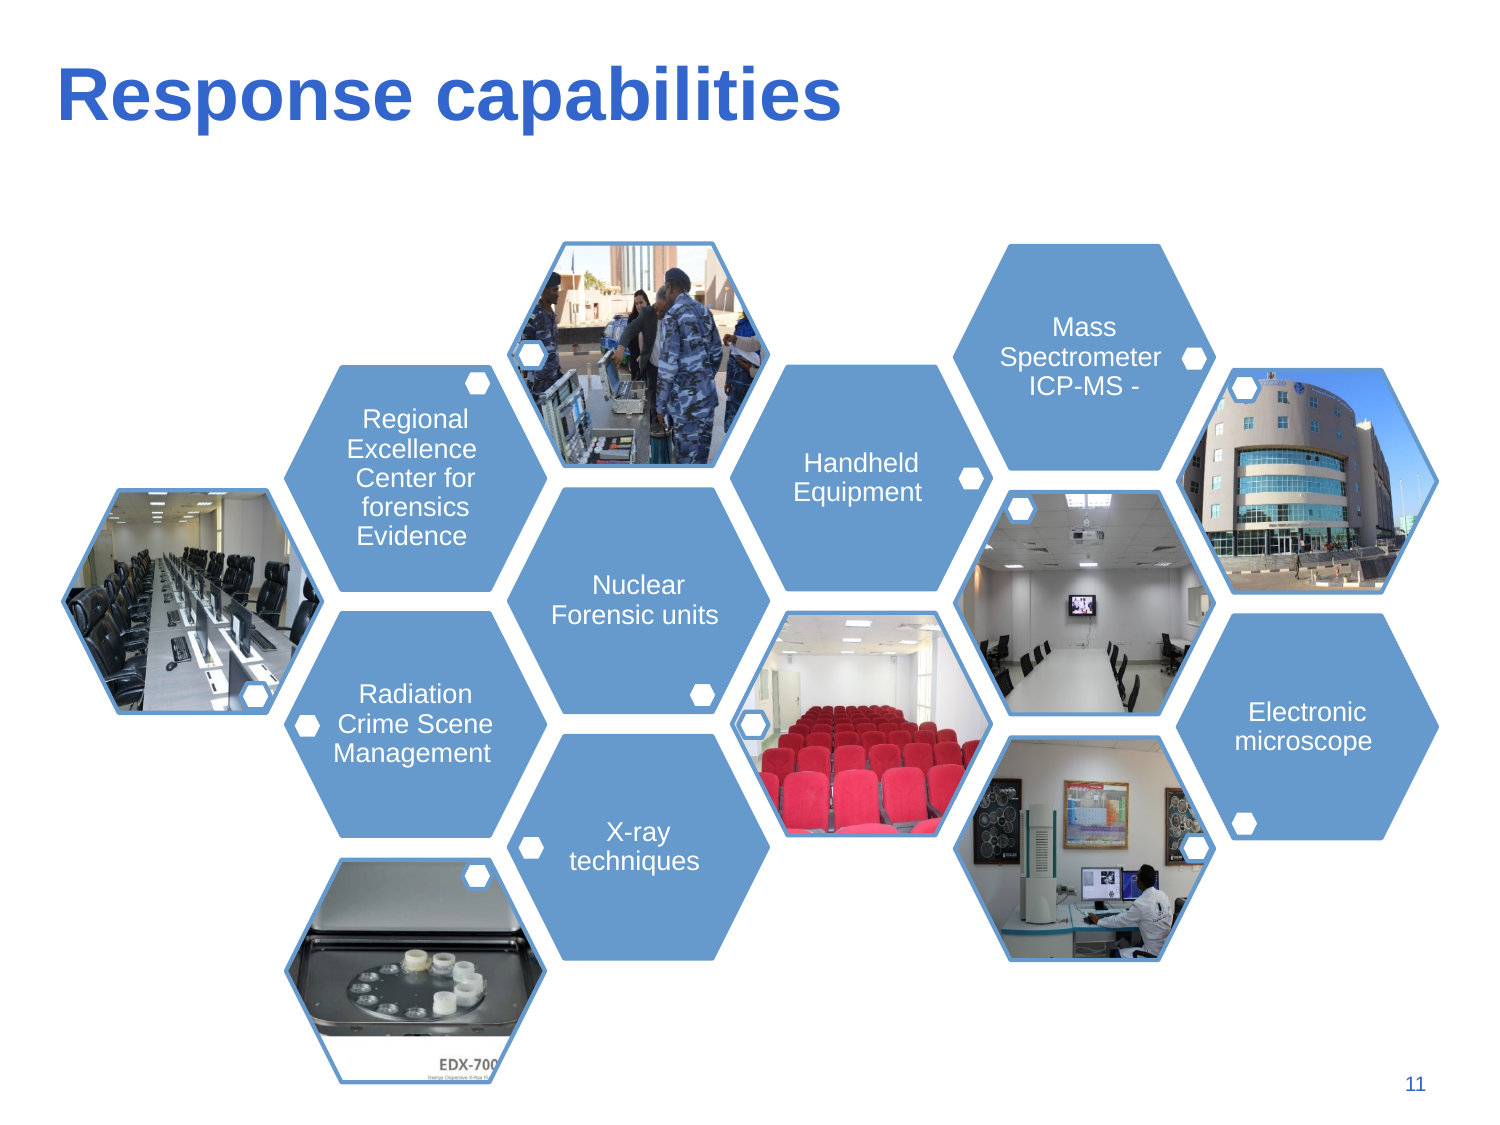

# Response capabilities
Mass Spectrometer ICP-MS -
Handheld Equipment
Regional Excellence Center for forensics Evidence
Nuclear Forensic units
Radiation Crime Scene Management
Electronic microscope
X-ray techniques